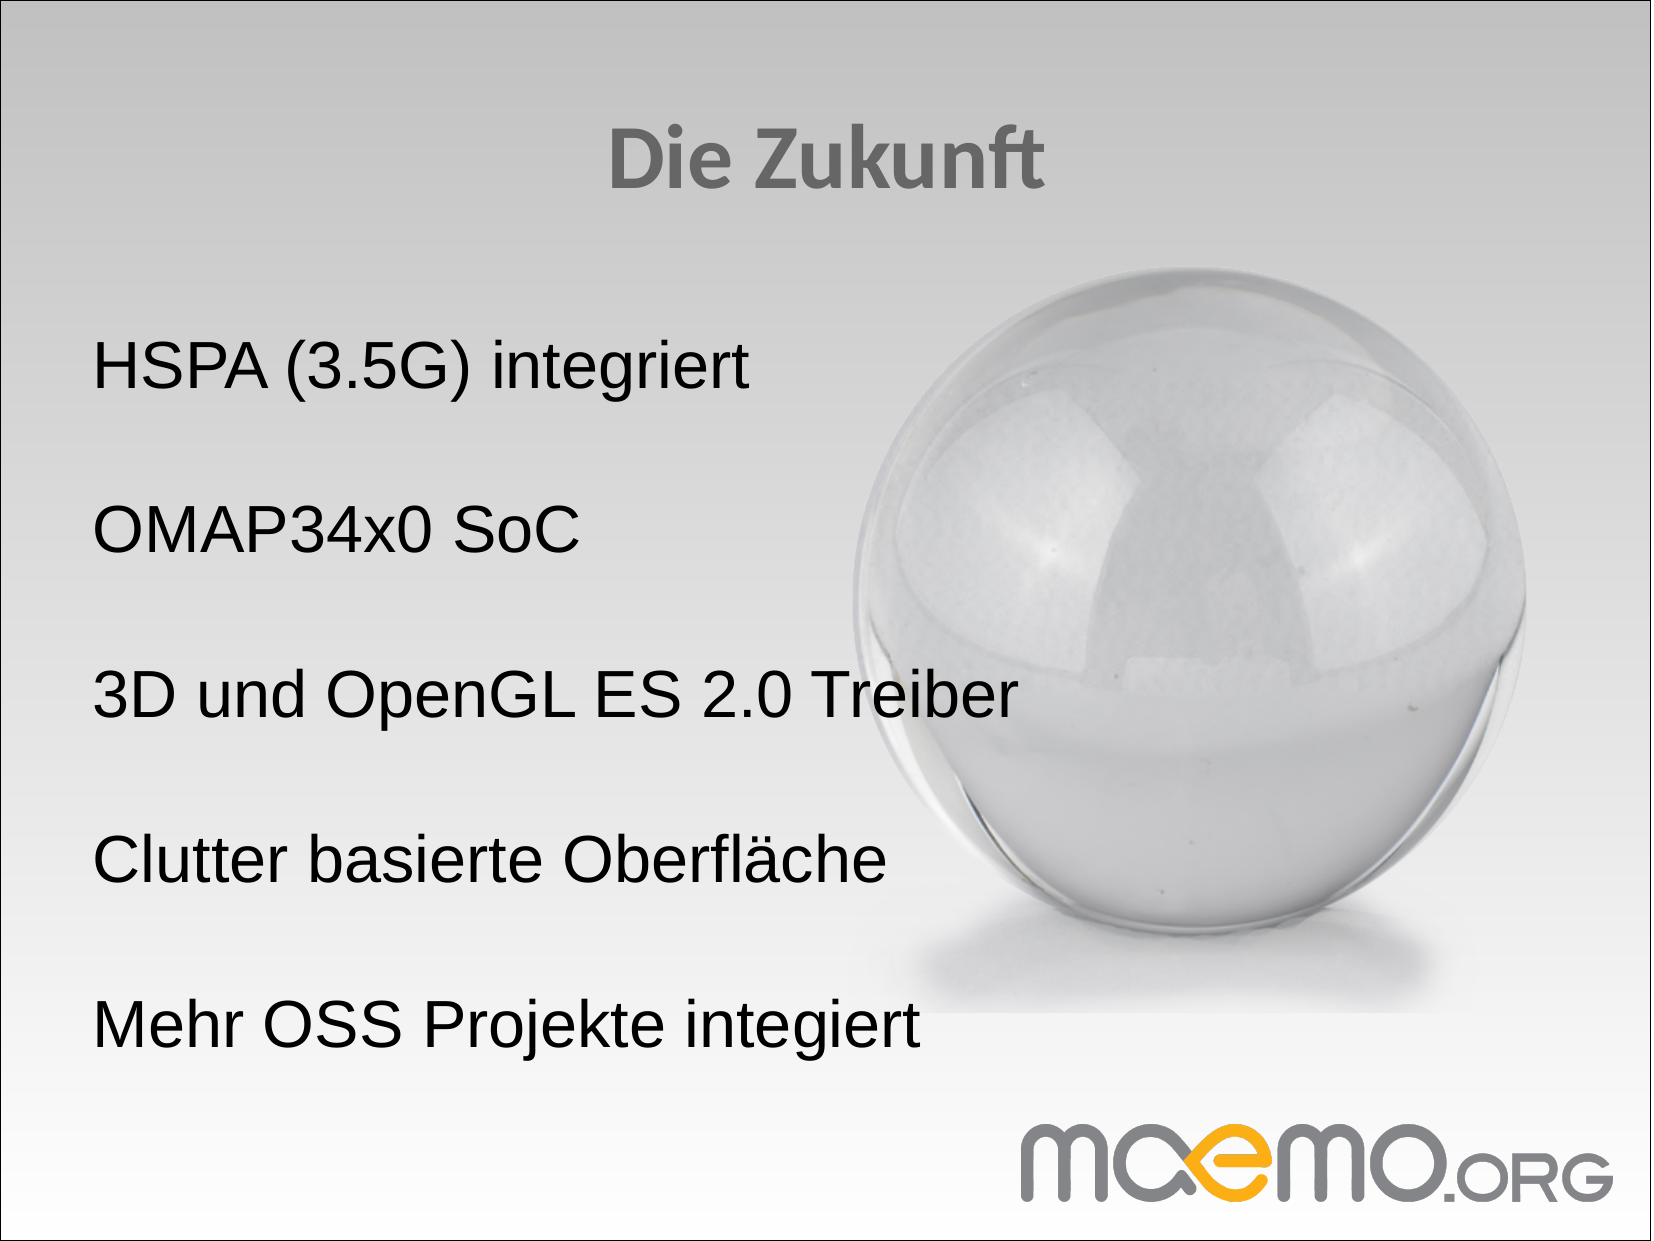

# Die Zukunft
HSPA (3.5G) integriert
OMAP34x0 SoC
3D und OpenGL ES 2.0 Treiber
Clutter basierte Oberfläche
Mehr OSS Projekte integiert